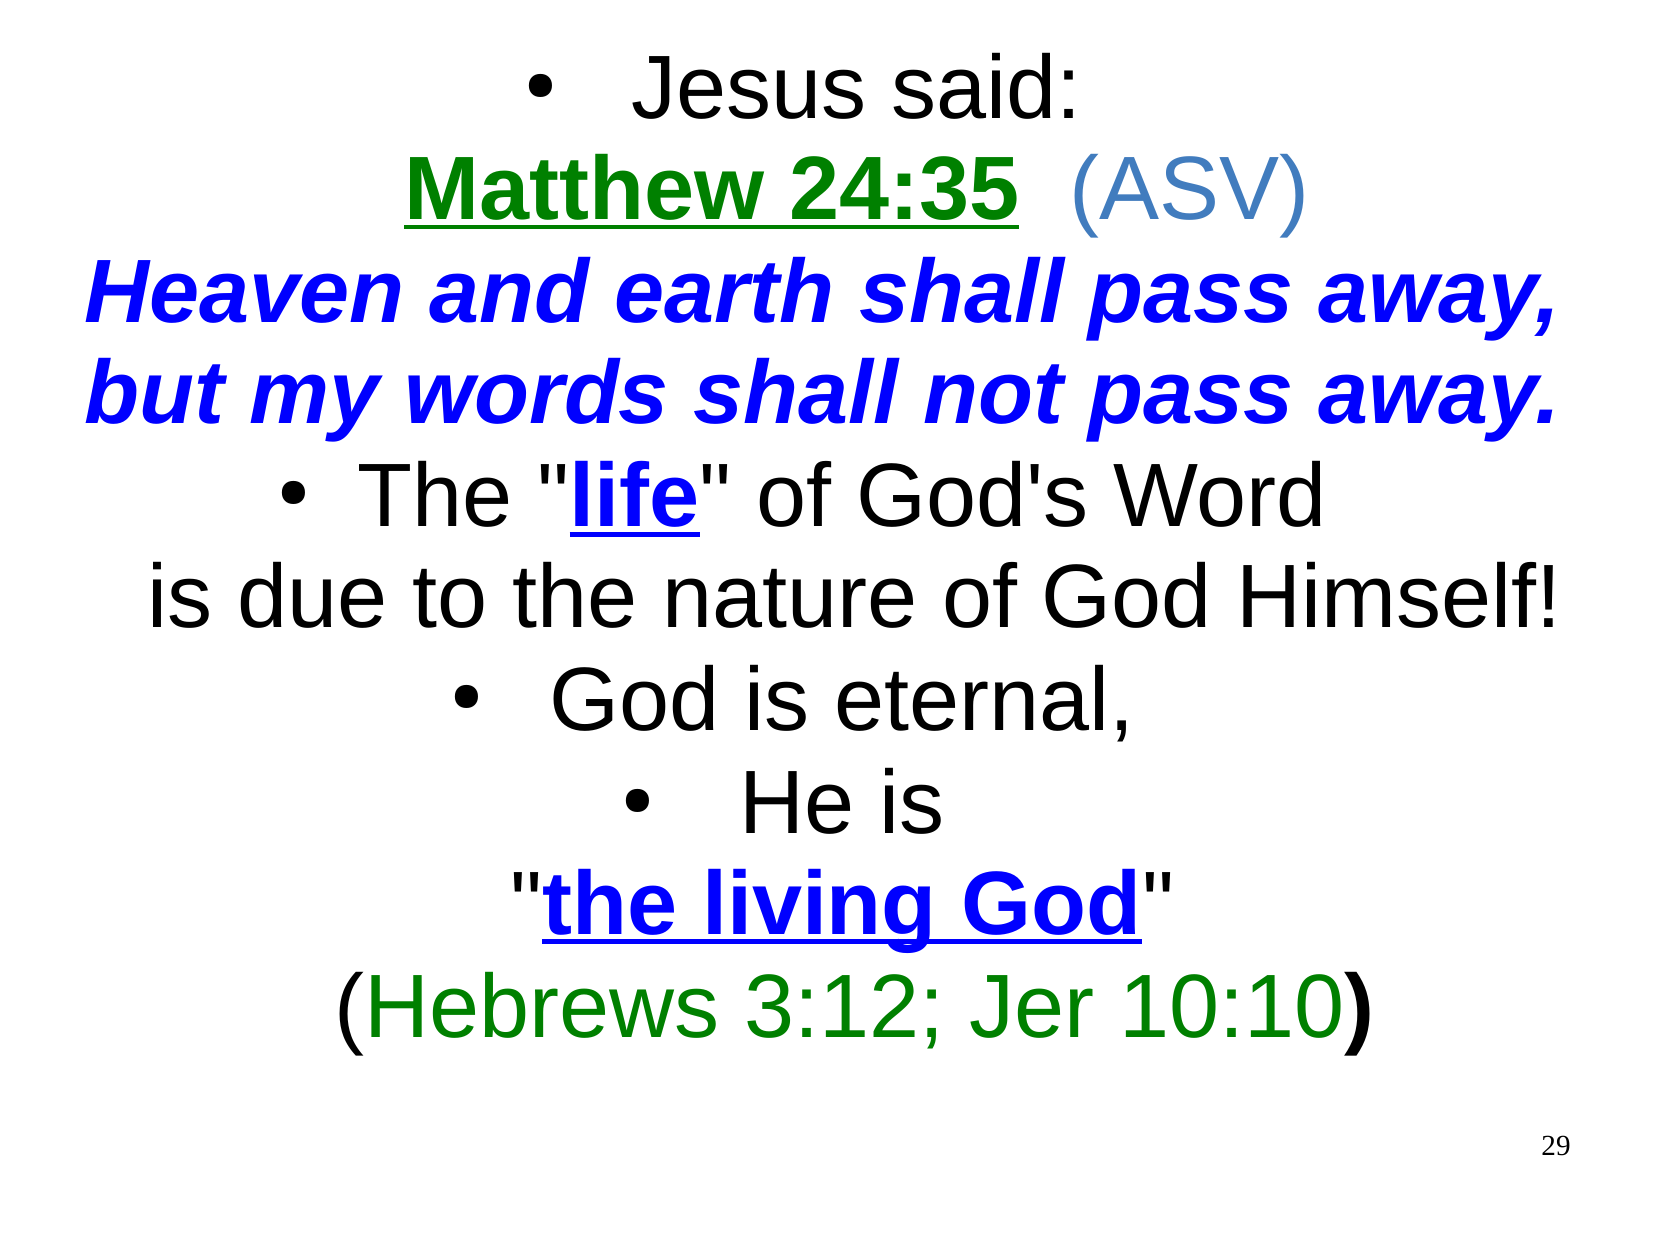

# Jesus said: Matthew 24:35 (ASV)
Heaven and earth shall pass away,
but my words shall not pass away.
The "life" of God's Word
is due to the nature of God Himself!
God is eternal,
He is
"the living God"
(Hebrews 3:12; Jer 10:10)
29